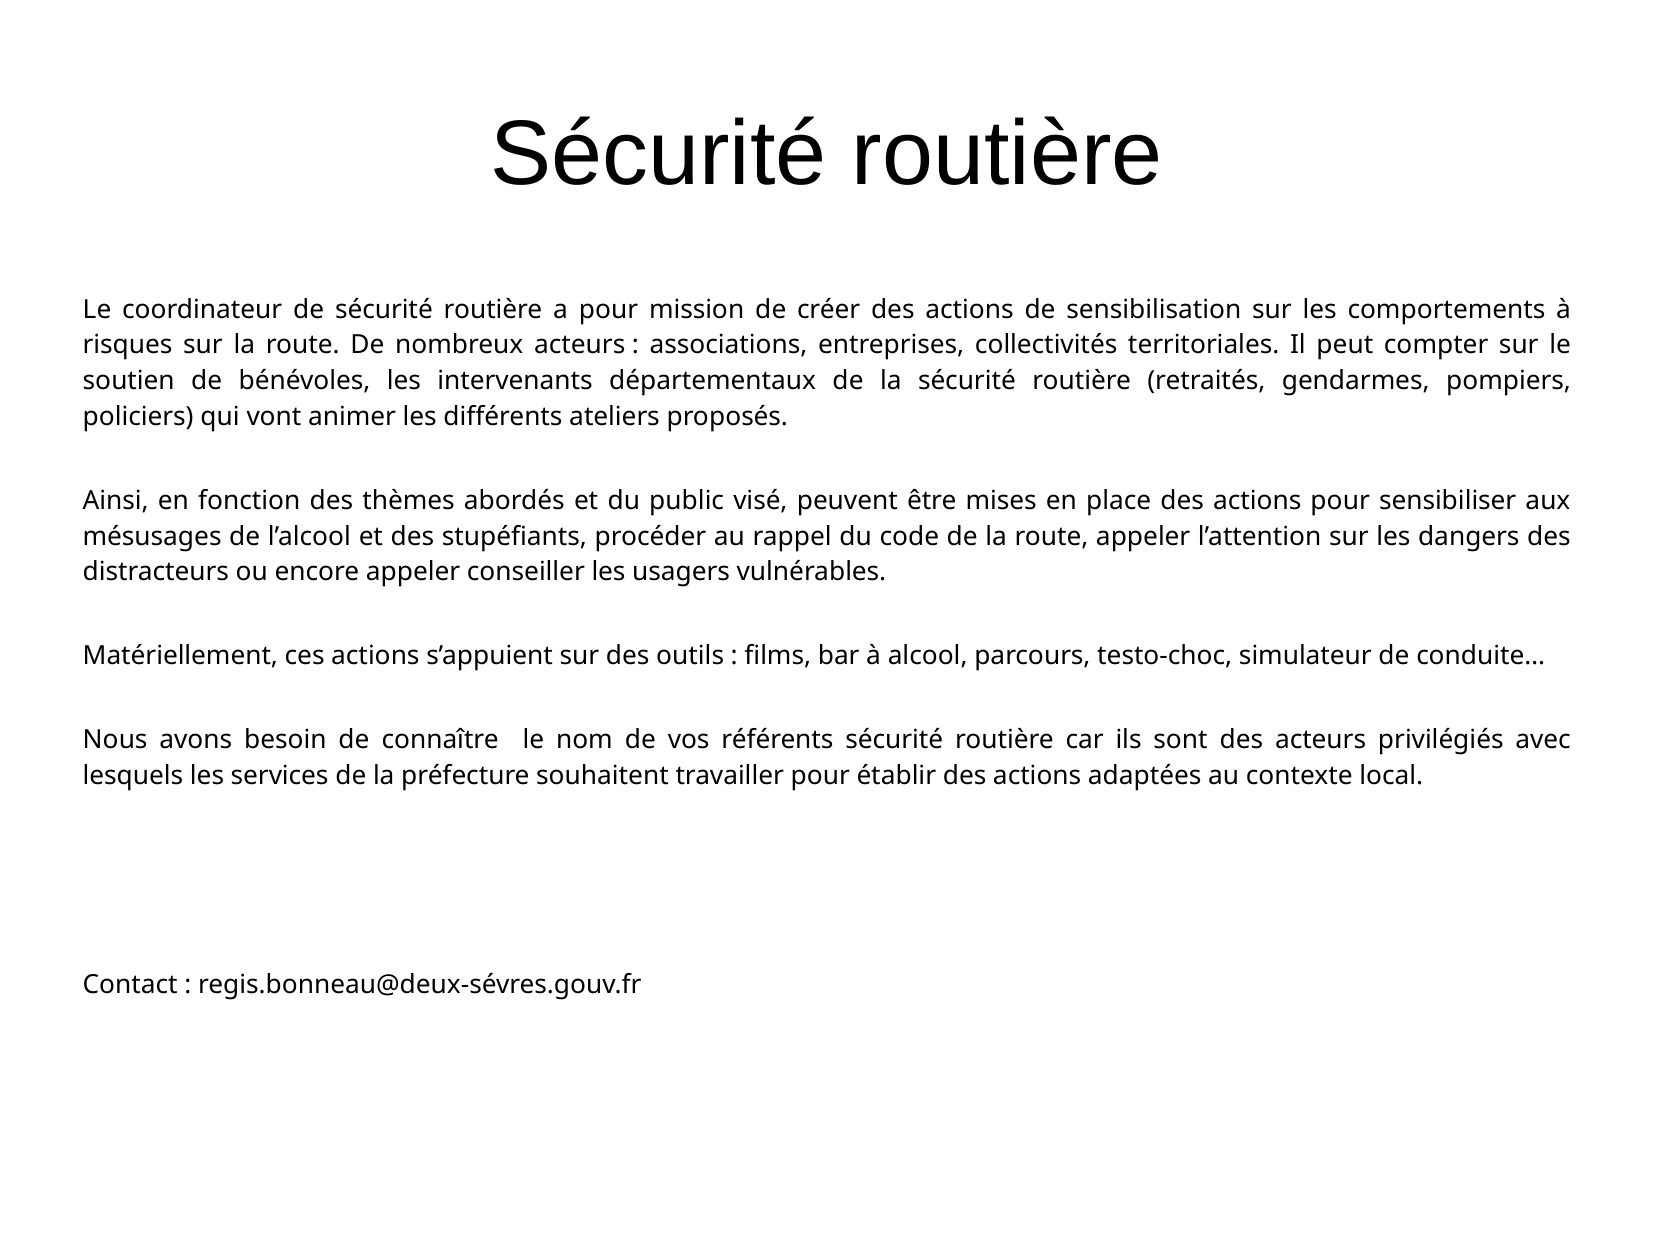

# Sécurité routière
Le coordinateur de sécurité routière a pour mission de créer des actions de sensibilisation sur les comportements à risques sur la route. De nombreux acteurs : associations, entreprises, collectivités territoriales. Il peut compter sur le soutien de bénévoles, les intervenants départementaux de la sécurité routière (retraités, gendarmes, pompiers, policiers) qui vont animer les différents ateliers proposés.
Ainsi, en fonction des thèmes abordés et du public visé, peuvent être mises en place des actions pour sensibiliser aux mésusages de l’alcool et des stupéfiants, procéder au rappel du code de la route, appeler l’attention sur les dangers des distracteurs ou encore appeler conseiller les usagers vulnérables.
Matériellement, ces actions s’appuient sur des outils : films, bar à alcool, parcours, testo-choc, simulateur de conduite…
Nous avons besoin de connaître le nom de vos référents sécurité routière car ils sont des acteurs privilégiés avec lesquels les services de la préfecture souhaitent travailler pour établir des actions adaptées au contexte local.
Contact : regis.bonneau@deux-sévres.gouv.fr